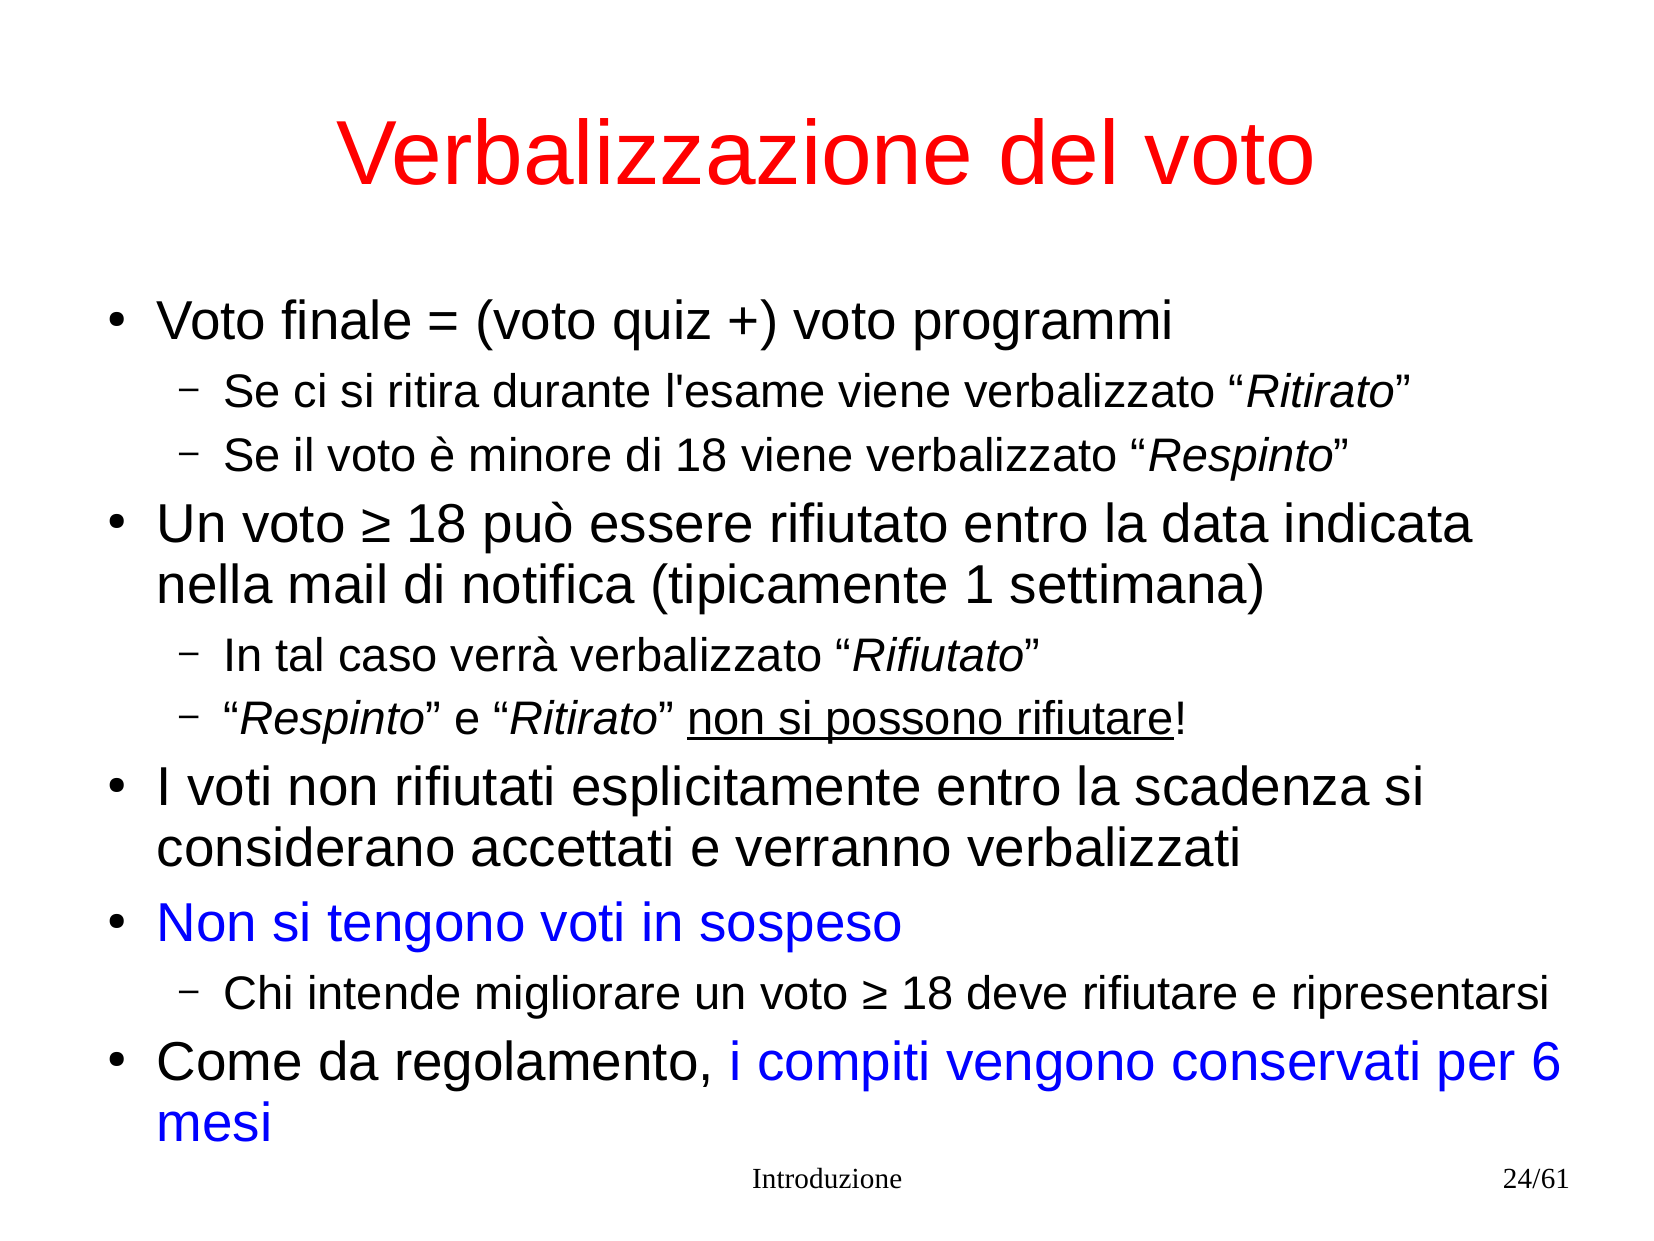

# Verbalizzazione del voto
Voto finale = (voto quiz +) voto programmi
Se ci si ritira durante l'esame viene verbalizzato “Ritirato”
Se il voto è minore di 18 viene verbalizzato “Respinto”
Un voto ≥ 18 può essere rifiutato entro la data indicata nella mail di notifica (tipicamente 1 settimana)
In tal caso verrà verbalizzato “Rifiutato”
“Respinto” e “Ritirato” non si possono rifiutare!
I voti non rifiutati esplicitamente entro la scadenza si considerano accettati e verranno verbalizzati
Non si tengono voti in sospeso
Chi intende migliorare un voto ≥ 18 deve rifiutare e ripresentarsi
Come da regolamento, i compiti vengono conservati per 6 mesi
Introduzione
24